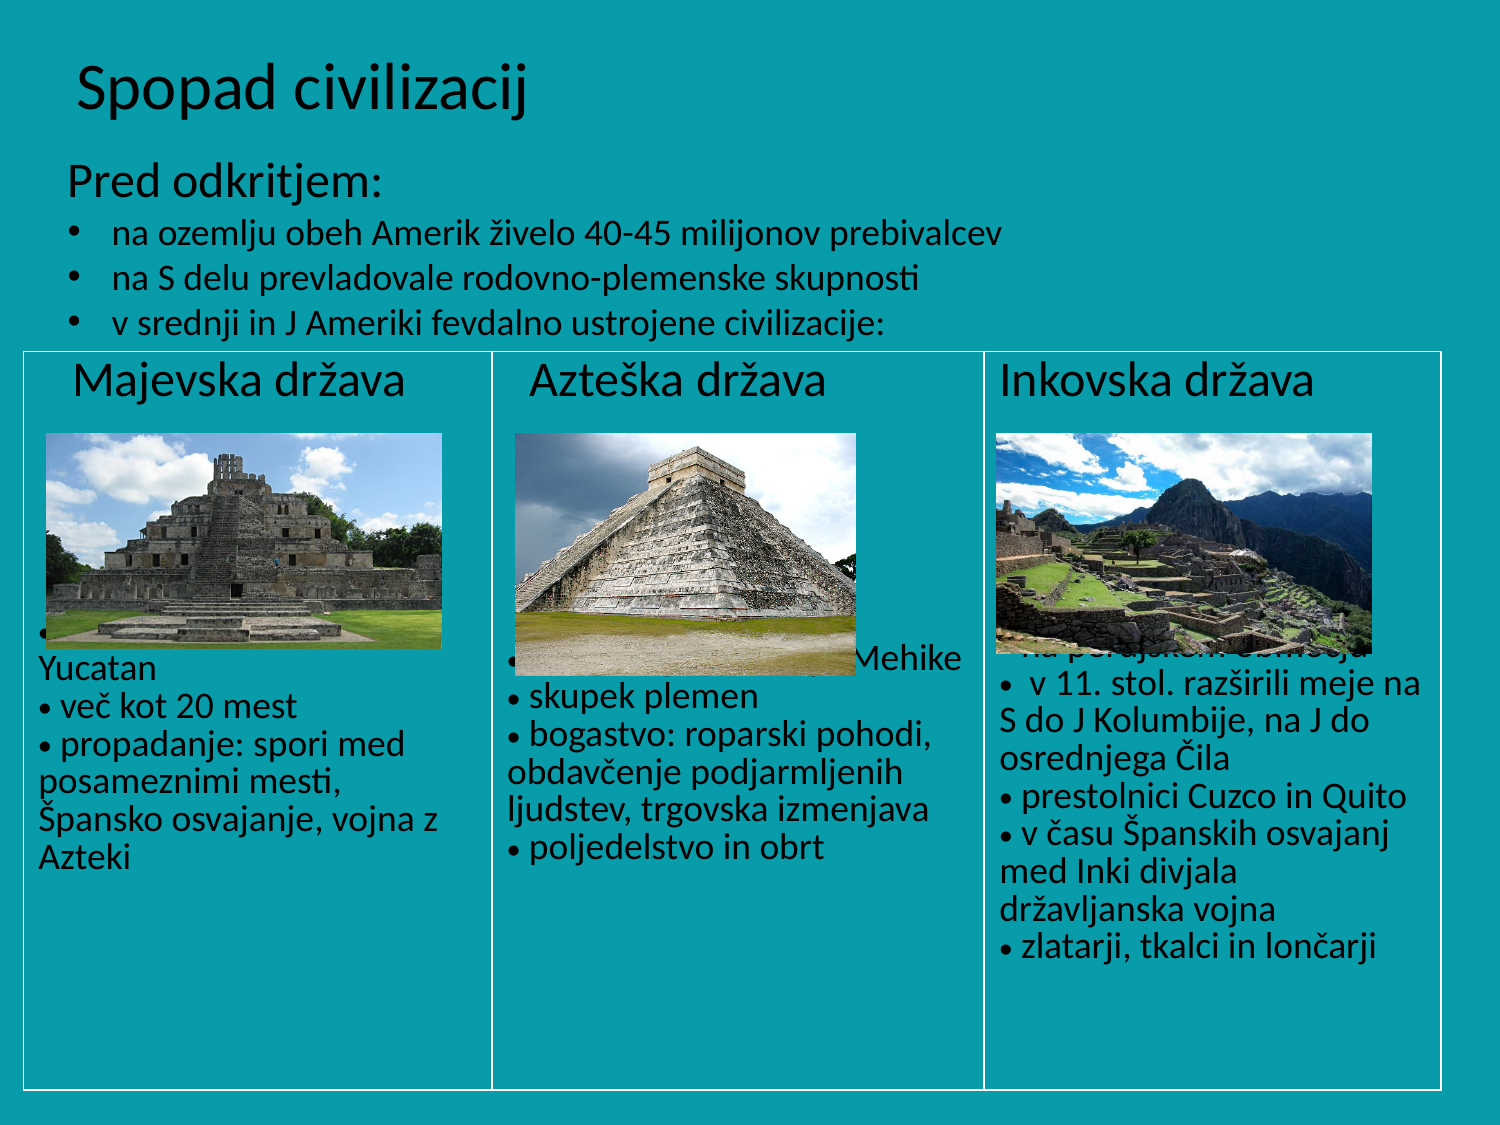

Spopad civilizacij
Pred odkritjem:
 na ozemlju obeh Amerik živelo 40-45 milijonov prebivalcev
 na S delu prevladovale rodovno-plemenske skupnosti
 v srednji in J Ameriki fevdalno ustrojene civilizacije:
| Majevska država središče na polotoku Yucatan več kot 20 mest propadanje: spori med posameznimi mesti, Špansko osvajanje, vojna z Azteki | Azteška država na ozemlju današnje Mehike skupek plemen bogastvo: roparski pohodi, obdavčenje podjarmljenih ljudstev, trgovska izmenjava poljedelstvo in obrt | Inkovska država na perujskem območju v 11. stol. razširili meje na S do J Kolumbije, na J do osrednjega Čila prestolnici Cuzco in Quito v času Španskih osvajanj med Inki divjala državljanska vojna zlatarji, tkalci in lončarji |
| --- | --- | --- |